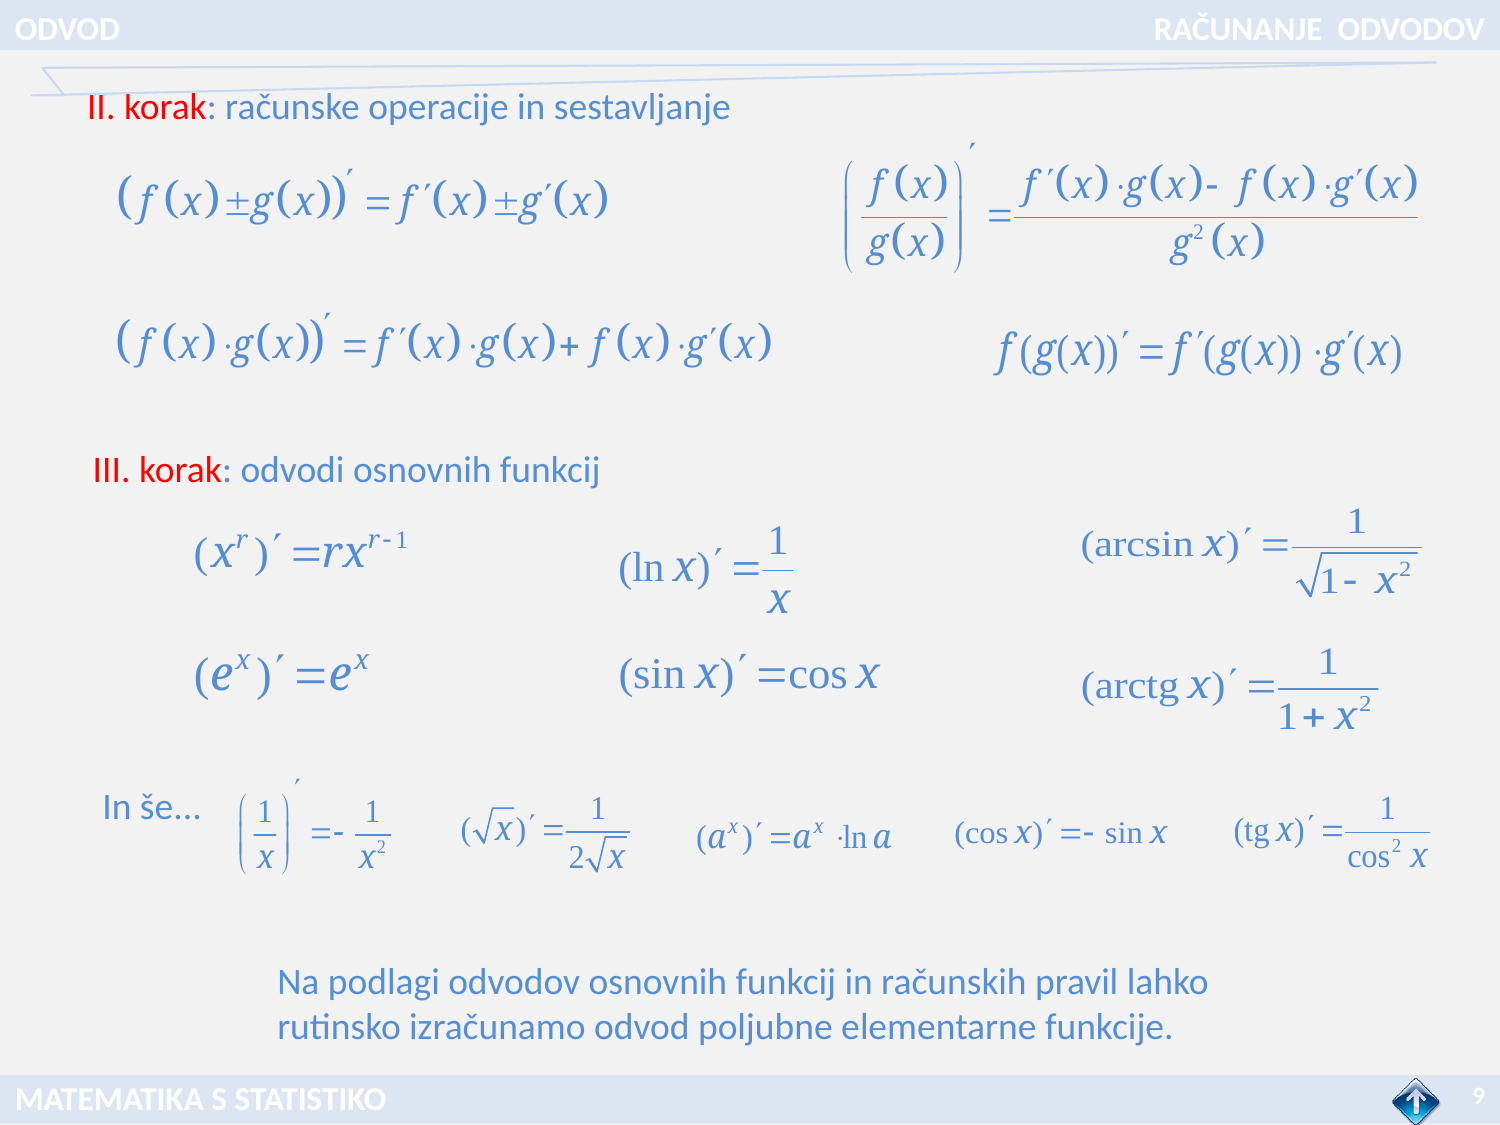

ODVOD
RAČUNANJE ODVODOV
II. korak: računske operacije in sestavljanje
III. korak: odvodi osnovnih funkcij
In še...
Na podlagi odvodov osnovnih funkcij in računskih pravil lahko rutinsko izračunamo odvod poljubne elementarne funkcije.
MATEMATIKA S STATISTIKO